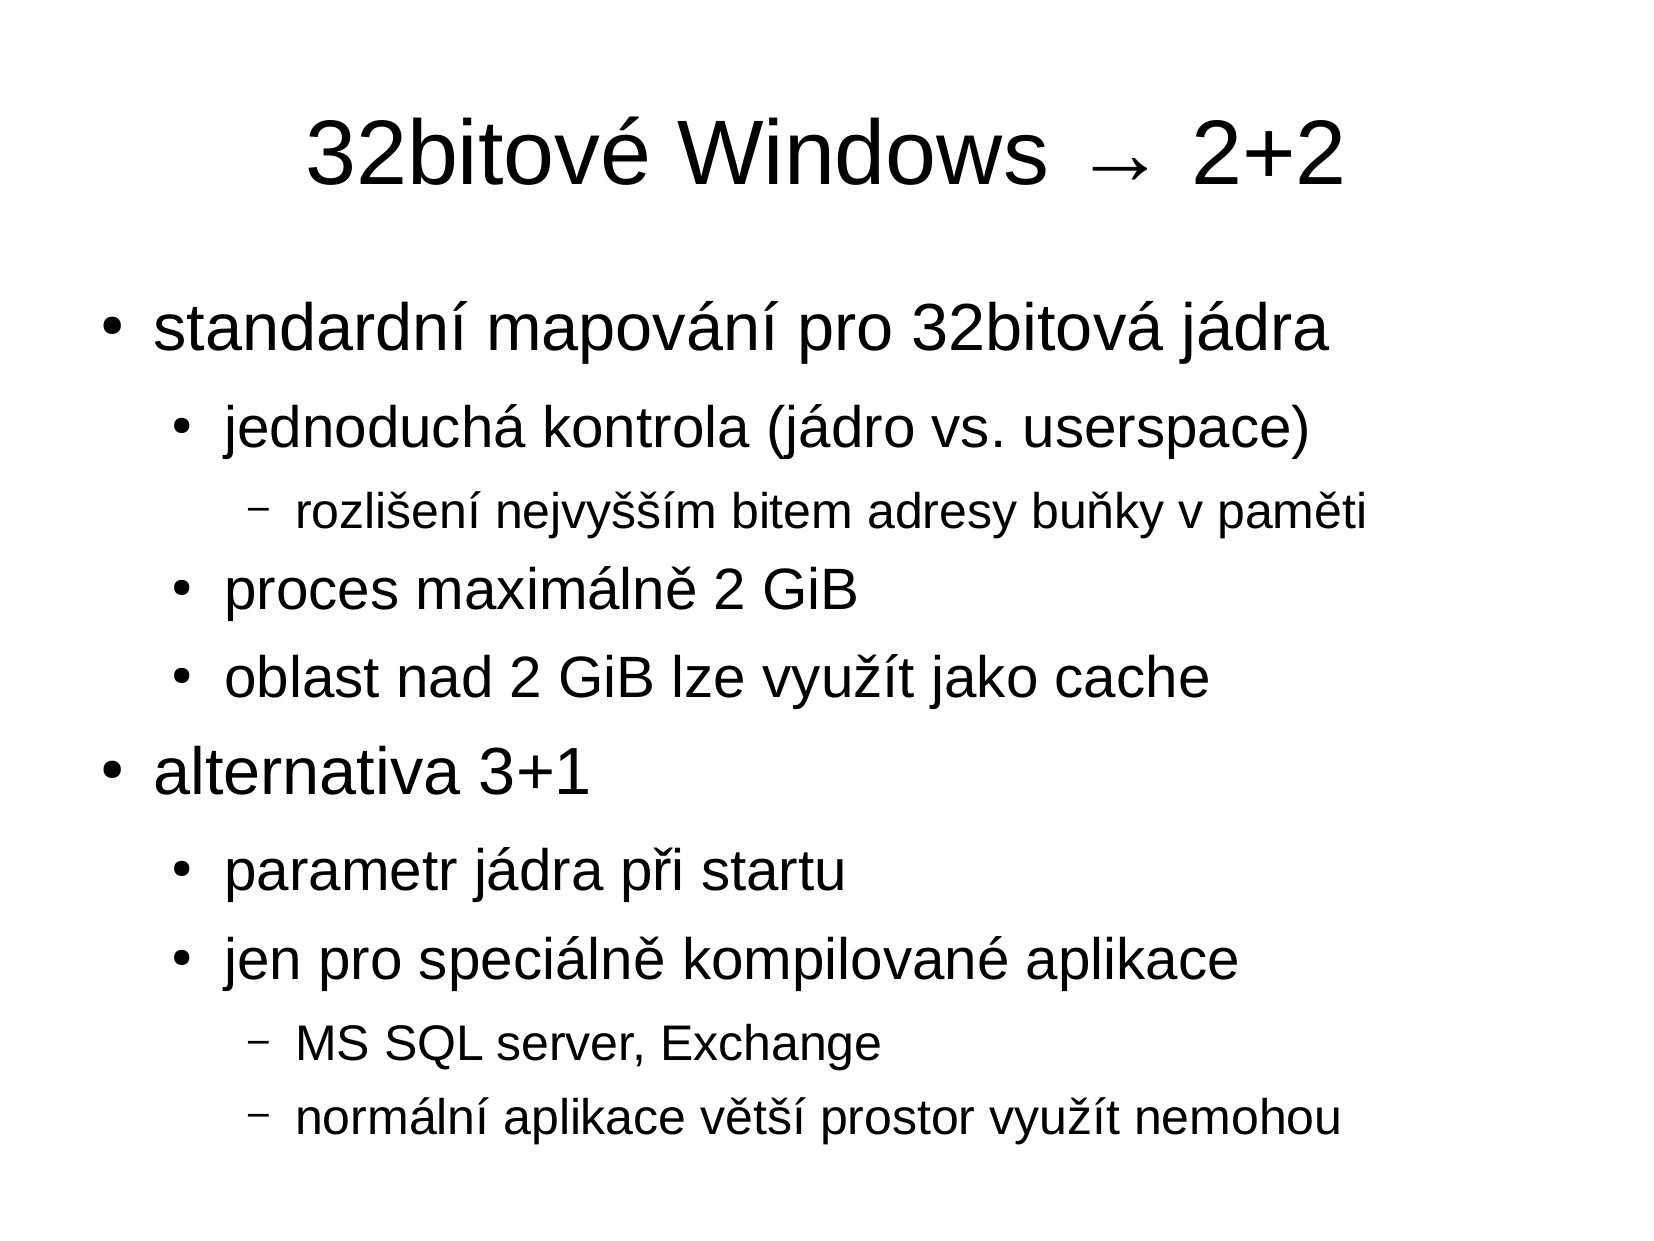

# 32bitové Windows → 2+2
standardní mapování pro 32bitová jádra
jednoduchá kontrola (jádro vs. userspace)
rozlišení nejvyšším bitem adresy buňky v paměti
proces maximálně 2 GiB
oblast nad 2 GiB lze využít jako cache
alternativa 3+1
parametr jádra při startu
jen pro speciálně kompilované aplikace
MS SQL server, Exchange
normální aplikace větší prostor využít nemohou